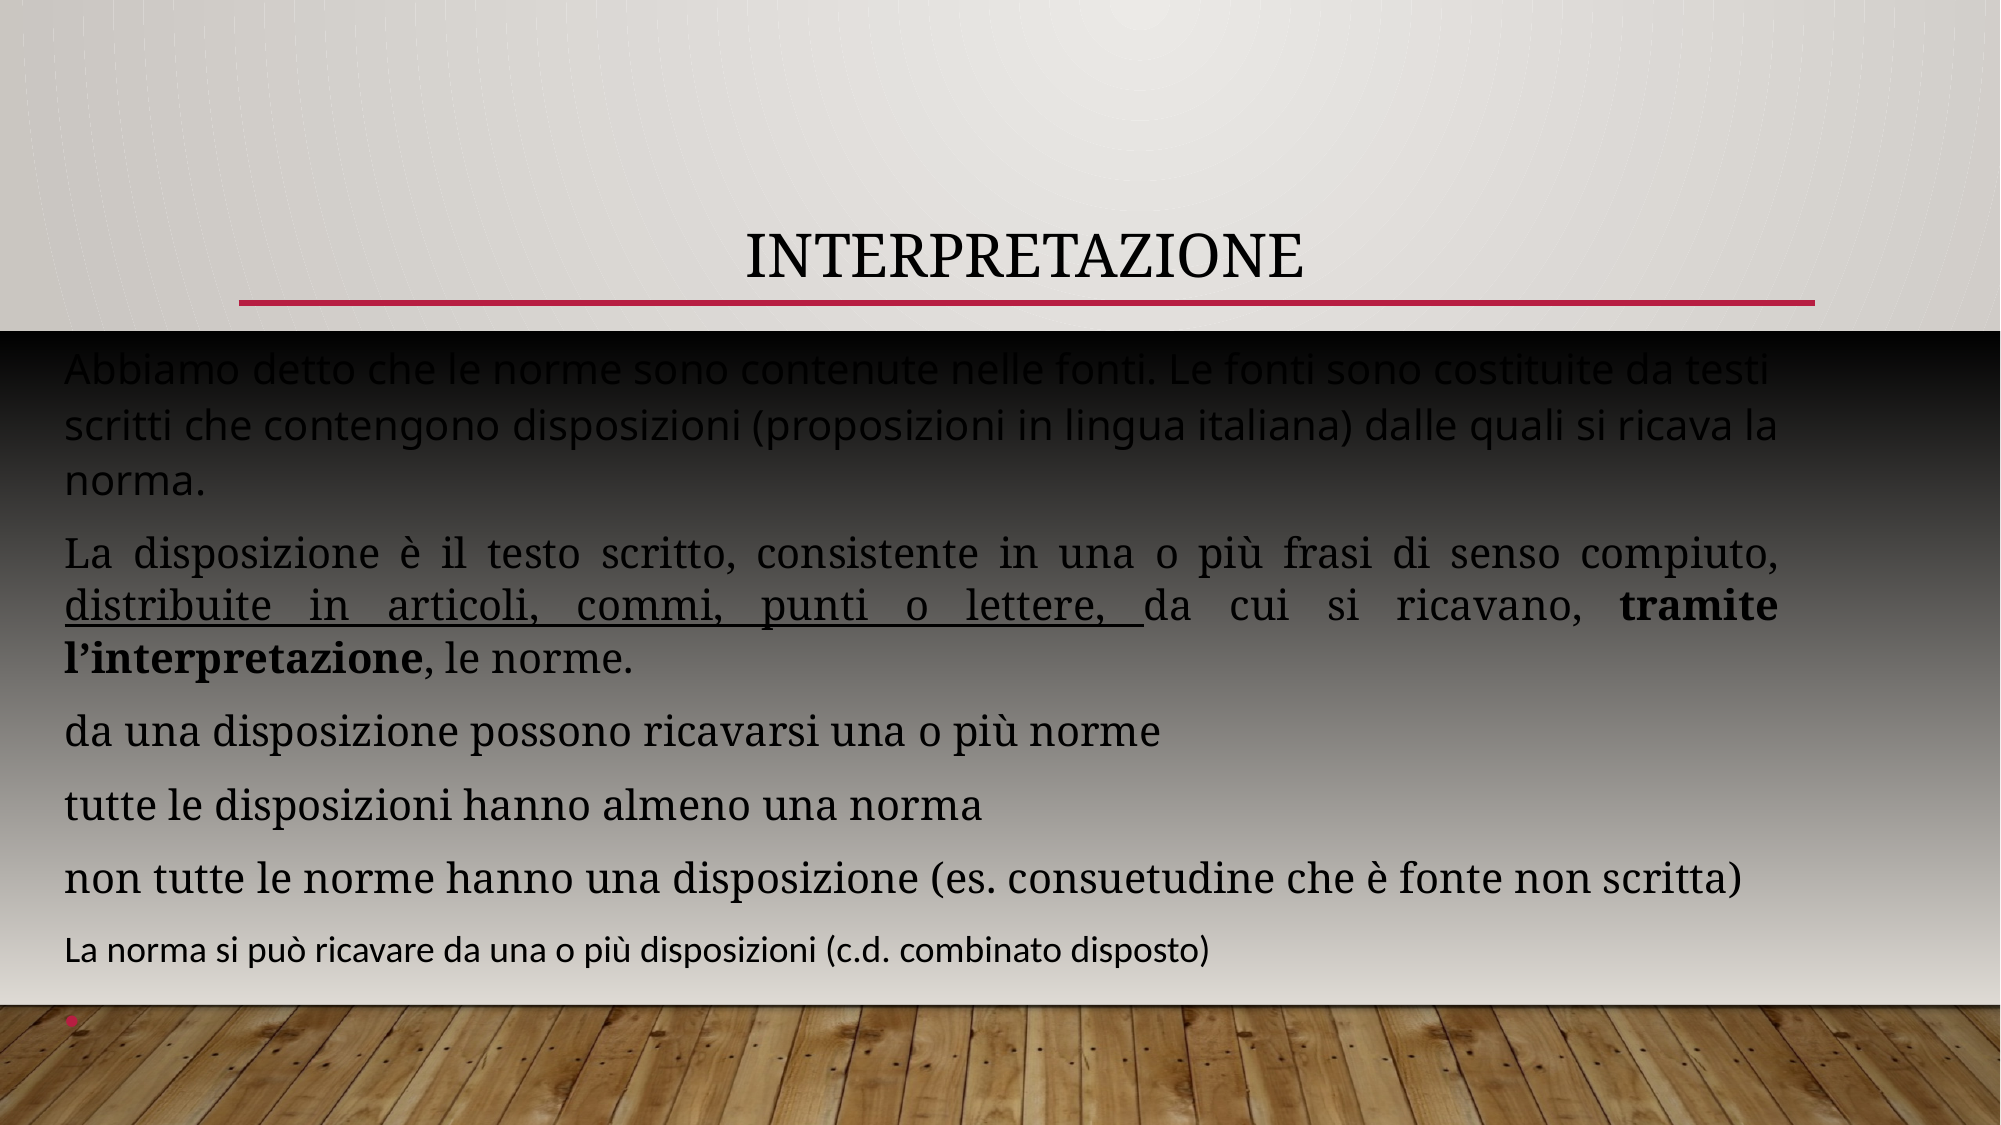

# interpretazione
Abbiamo detto che le norme sono contenute nelle fonti. Le fonti sono costituite da testi scritti che contengono disposizioni (proposizioni in lingua italiana) dalle quali si ricava la norma.
La disposizione è il testo scritto, consistente in una o più frasi di senso compiuto, distribuite in articoli, commi, punti o lettere, da cui si ricavano, tramite l’interpretazione, le norme.
da una disposizione possono ricavarsi una o più norme
tutte le disposizioni hanno almeno una norma
non tutte le norme hanno una disposizione (es. consuetudine che è fonte non scritta)
La norma si può ricavare da una o più disposizioni (c.d. combinato disposto)